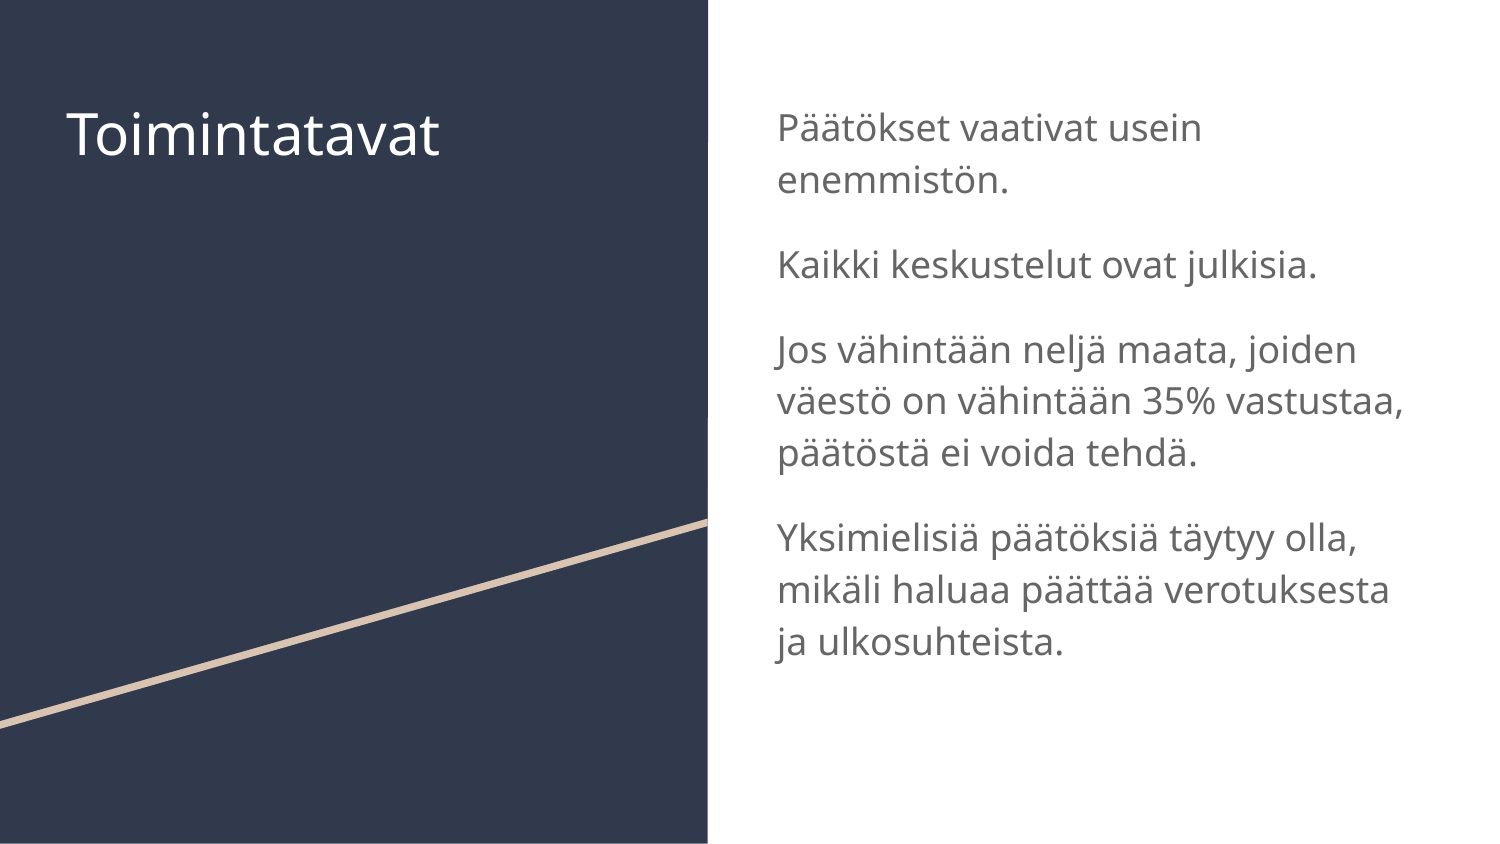

# Toimintatavat
Päätökset vaativat usein enemmistön.
Kaikki keskustelut ovat julkisia.
Jos vähintään neljä maata, joiden väestö on vähintään 35% vastustaa, päätöstä ei voida tehdä.
Yksimielisiä päätöksiä täytyy olla, mikäli haluaa päättää verotuksesta ja ulkosuhteista.